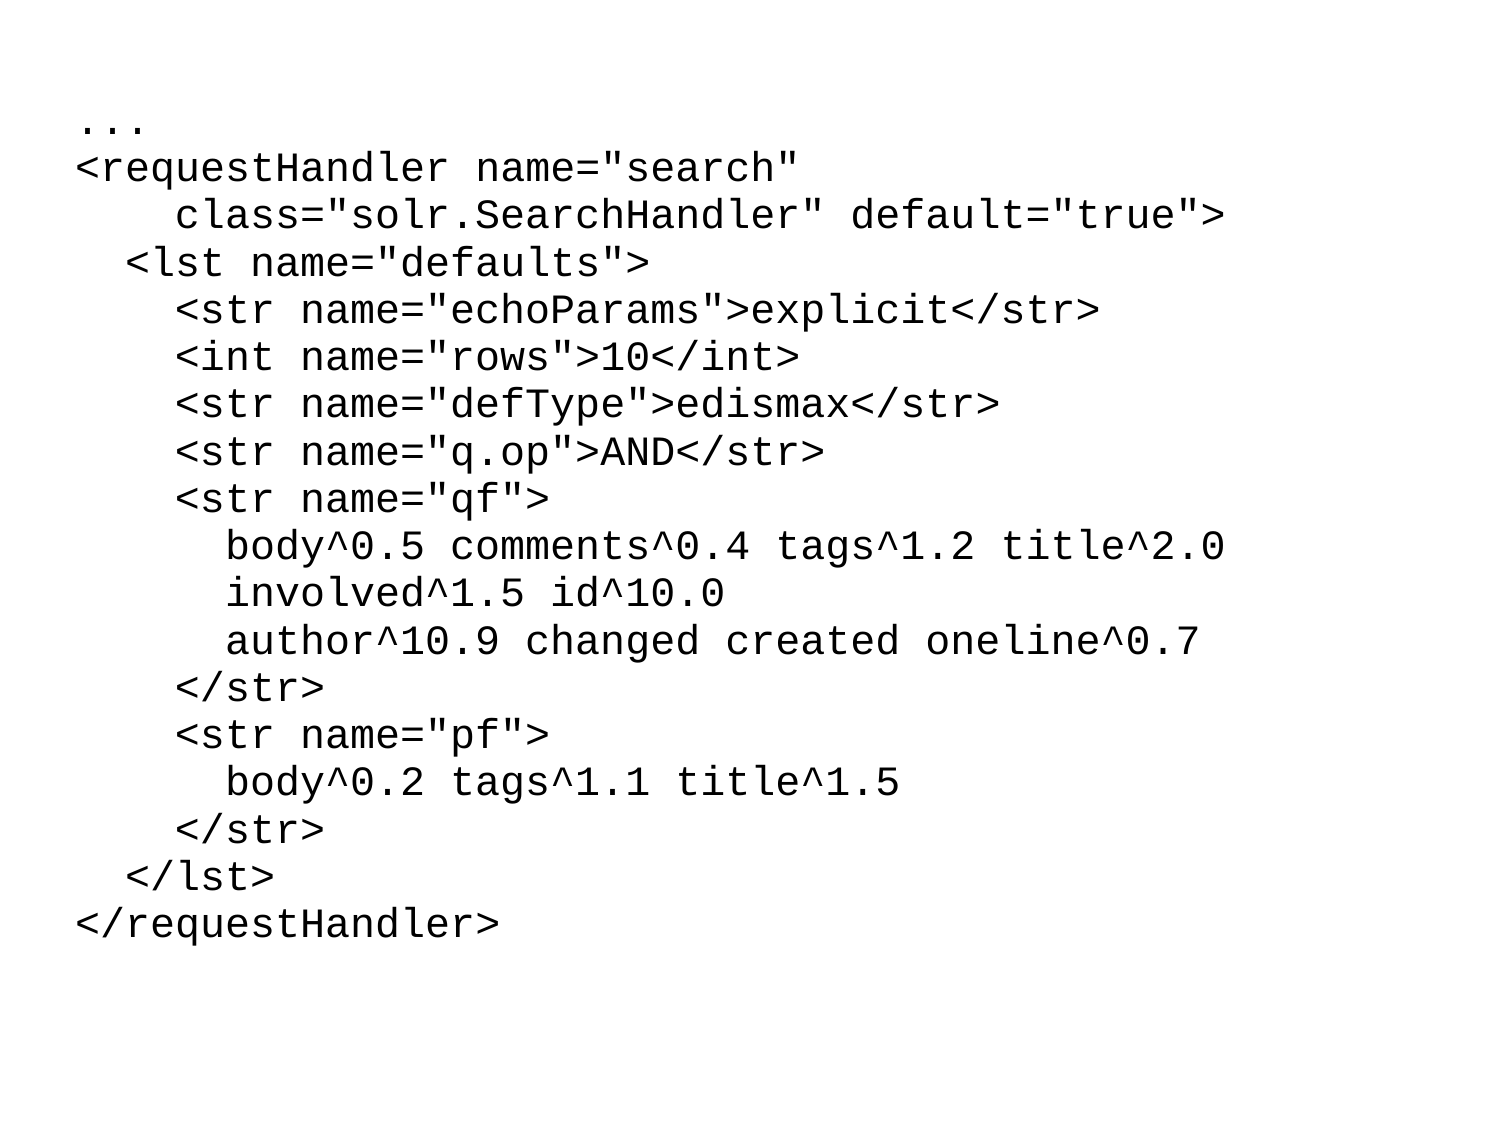

# ...
<requestHandler name="search"
 class="solr.SearchHandler" default="true">
 <lst name="defaults">
 <str name="echoParams">explicit</str>
 <int name="rows">10</int>
 <str name="defType">edismax</str>
 <str name="q.op">AND</str>
 <str name="qf">
 body^0.5 comments^0.4 tags^1.2 title^2.0
 involved^1.5 id^10.0
 author^10.9 changed created oneline^0.7
 </str>
 <str name="pf">
 body^0.2 tags^1.1 title^1.5
 </str>
 </lst>
</requestHandler>